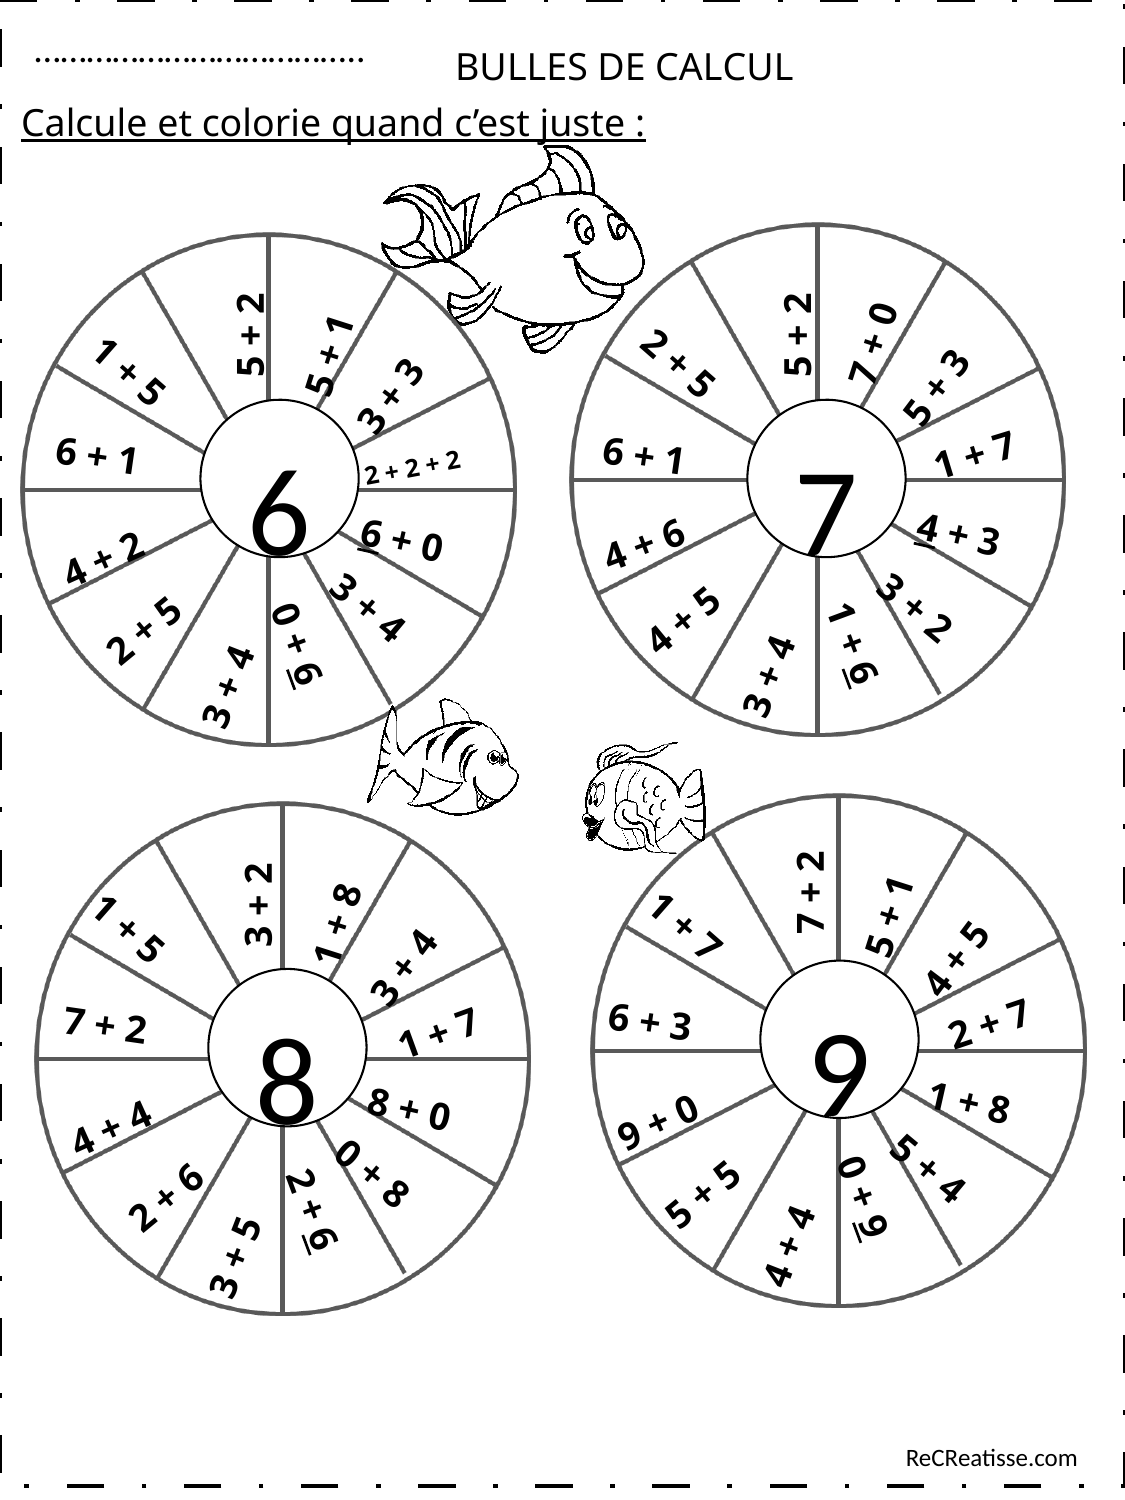

………………………………..
BULLES DE CALCUL
Calcule et colorie quand c’est juste :
5 + 2
5 + 2
7 + 0
5 + 1
2 + 5
1 + 5
5 + 3
3 + 3
6
7
1 + 7
6 + 1
6 + 1
2 + 2 + 2
4 + 3
6 + 0
4 + 6
4 + 2
3 + 4
3 + 2
4 + 5
2 + 5
1 + 6
0 + 6
3 + 4
3 + 4
7 + 2
3 + 2
5 + 1
1 + 8
1 + 7
1 + 5
4 + 5
3 + 4
9
8
6 + 3
2 + 7
7 + 2
1 + 7
1 + 8
8 + 0
9 + 0
4 + 4
5 + 4
0 + 8
5 + 5
2 + 6
0 + 9
2 + 6
4 + 4
3 + 5
ReCReatisse.com